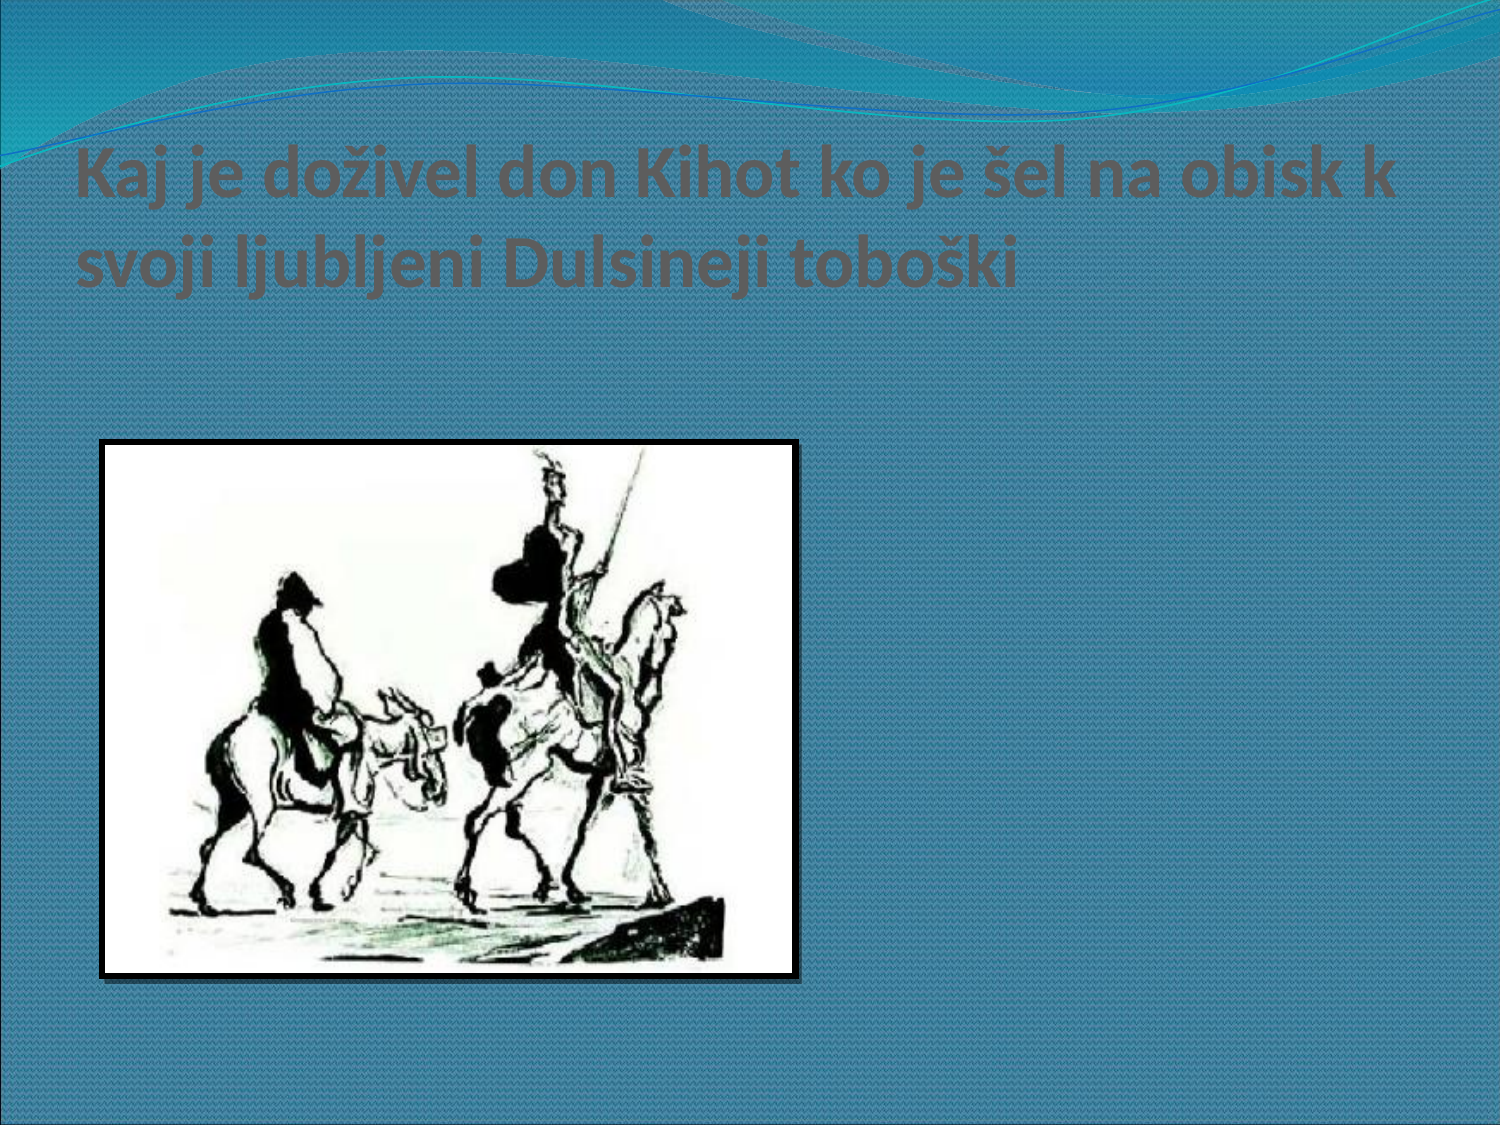

# Kaj je doživel don Kihot ko je šel na obisk k svoji ljubljeni Dulsineji toboški